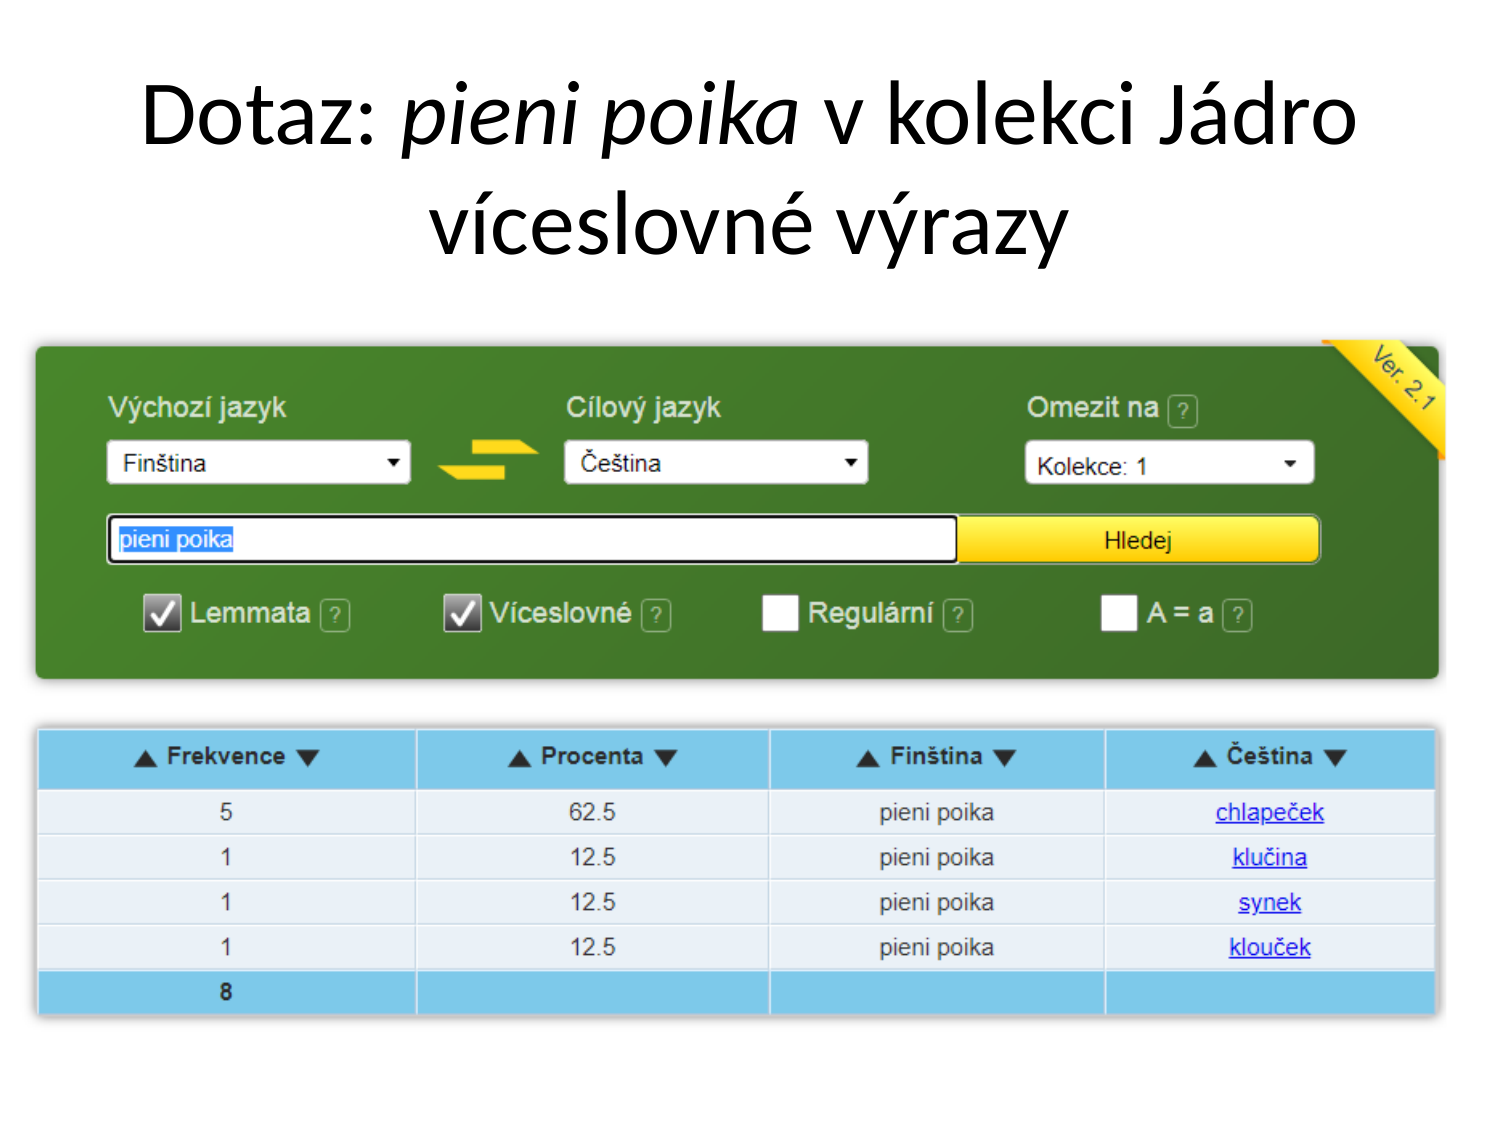

# Dotaz: pieni poika v kolekci Jádro víceslovné výrazy